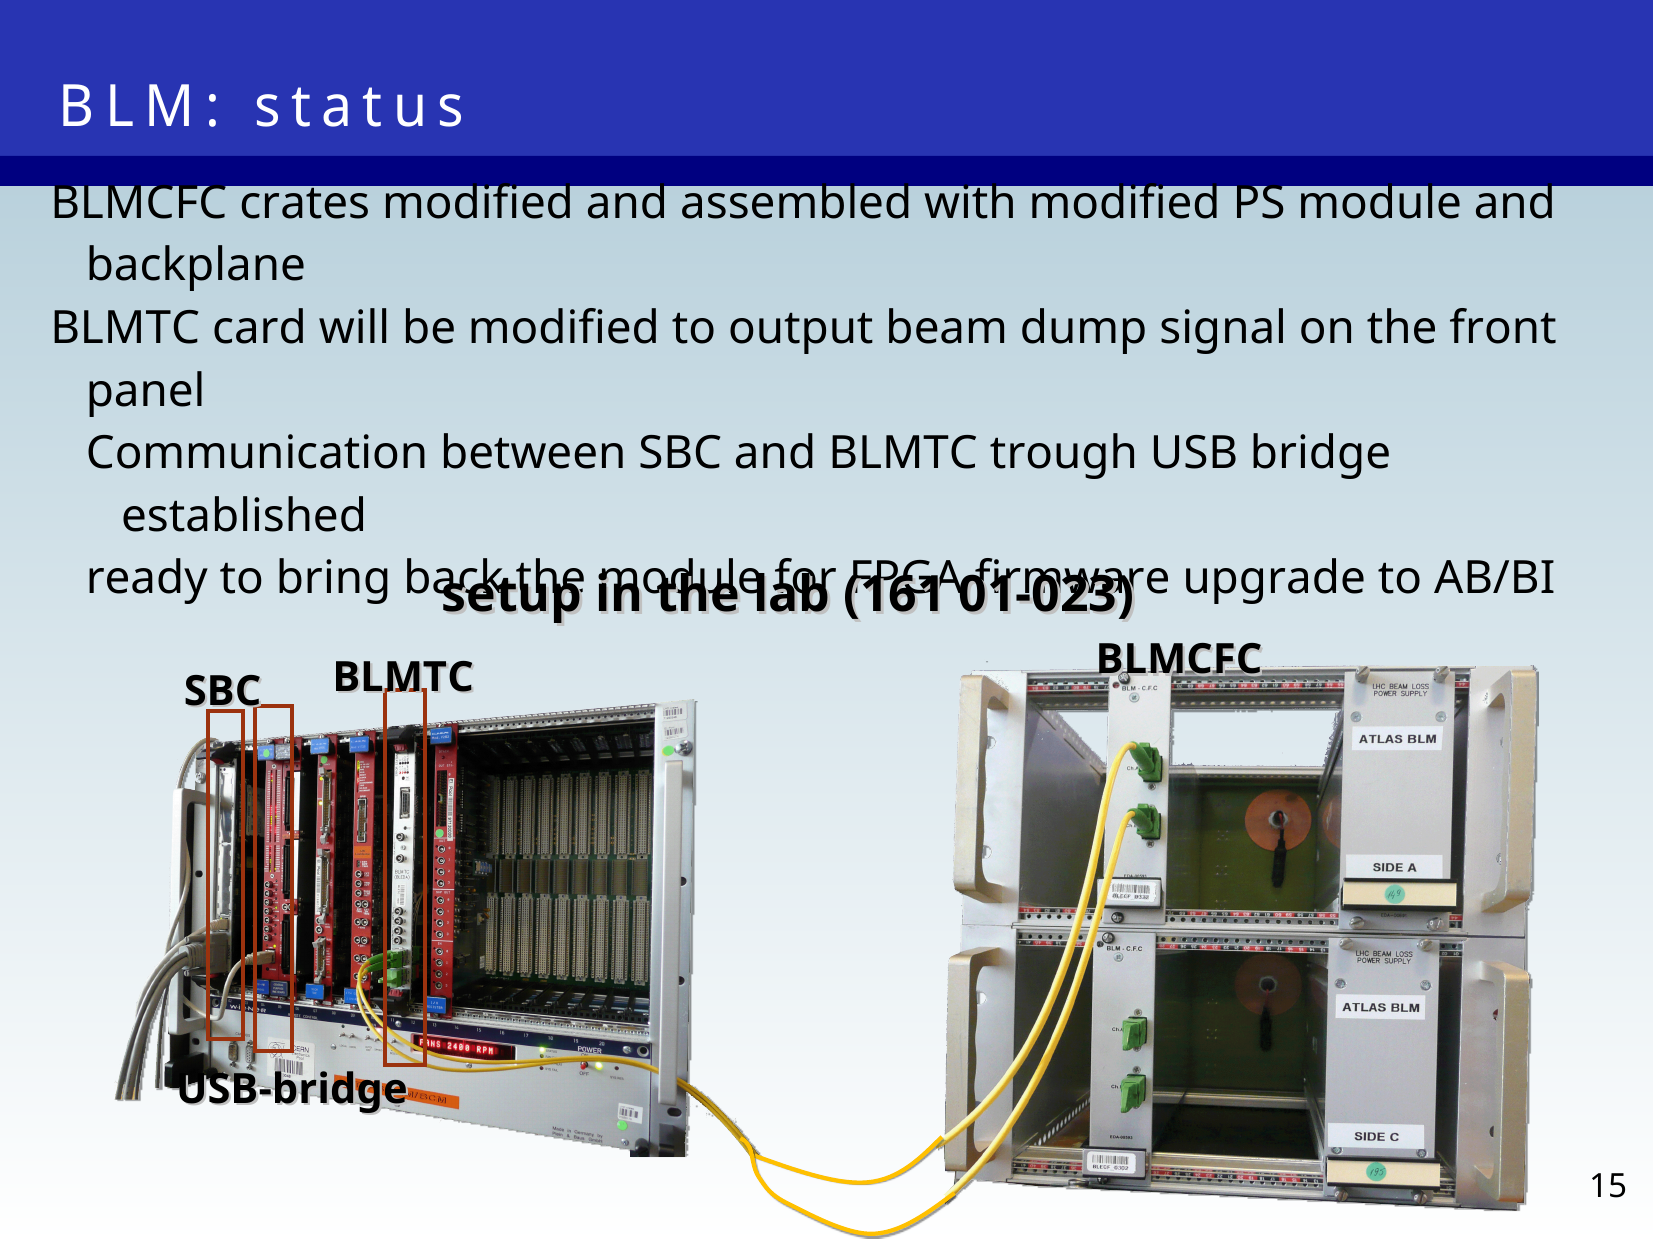

# BLM: status
BLMCFC crates modified and assembled with modified PS module and backplane
BLMTC card will be modified to output beam dump signal on the front panel
Communication between SBC and BLMTC trough USB bridge established
ready to bring back the module for FPGA firmware upgrade to AB/BI
setup in the lab (161 01-023)
BLMCFC
BLMTC
SBC
USB-bridge
15